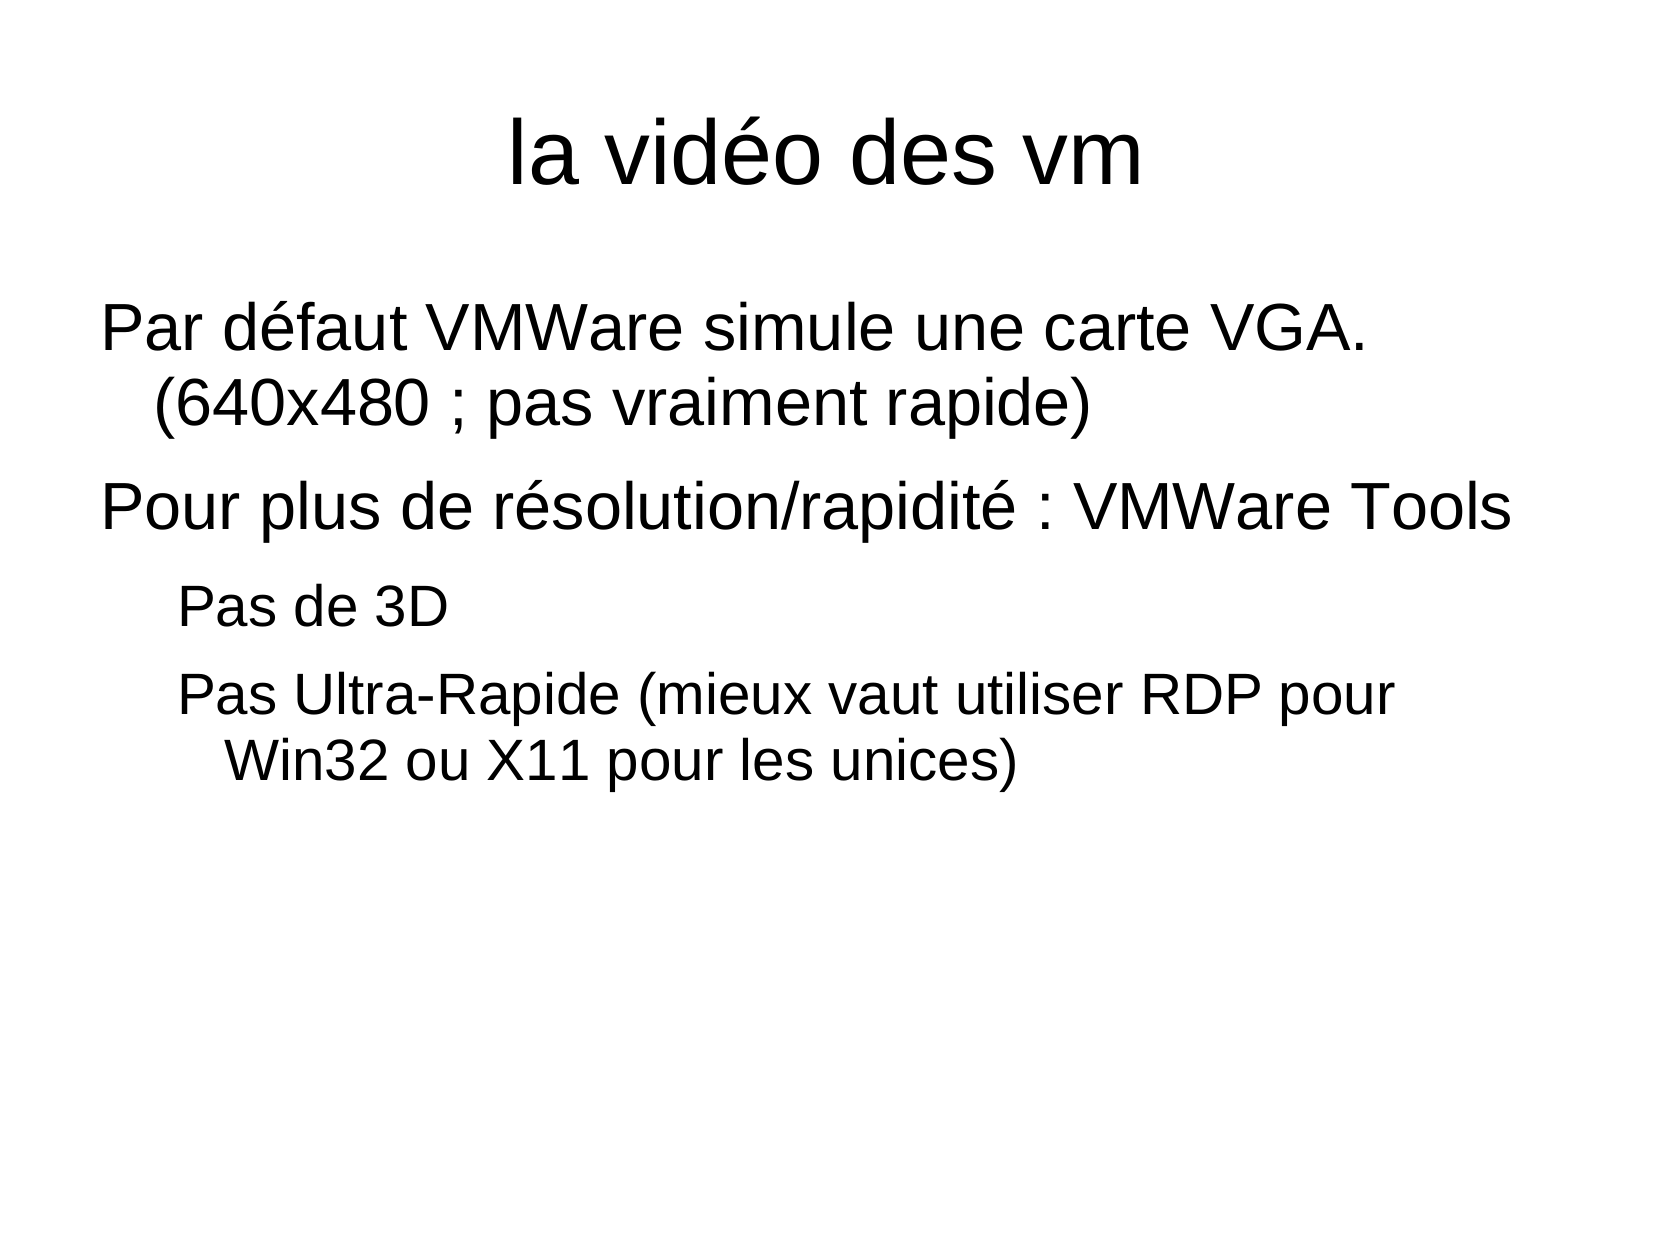

# la vidéo des vm
Par défaut VMWare simule une carte VGA.
(640x480 ; pas vraiment rapide)
Pour plus de résolution/rapidité : VMWare Tools
Pas de 3D
Pas Ultra-Rapide (mieux vaut utiliser RDP pour Win32 ou X11 pour les unices)